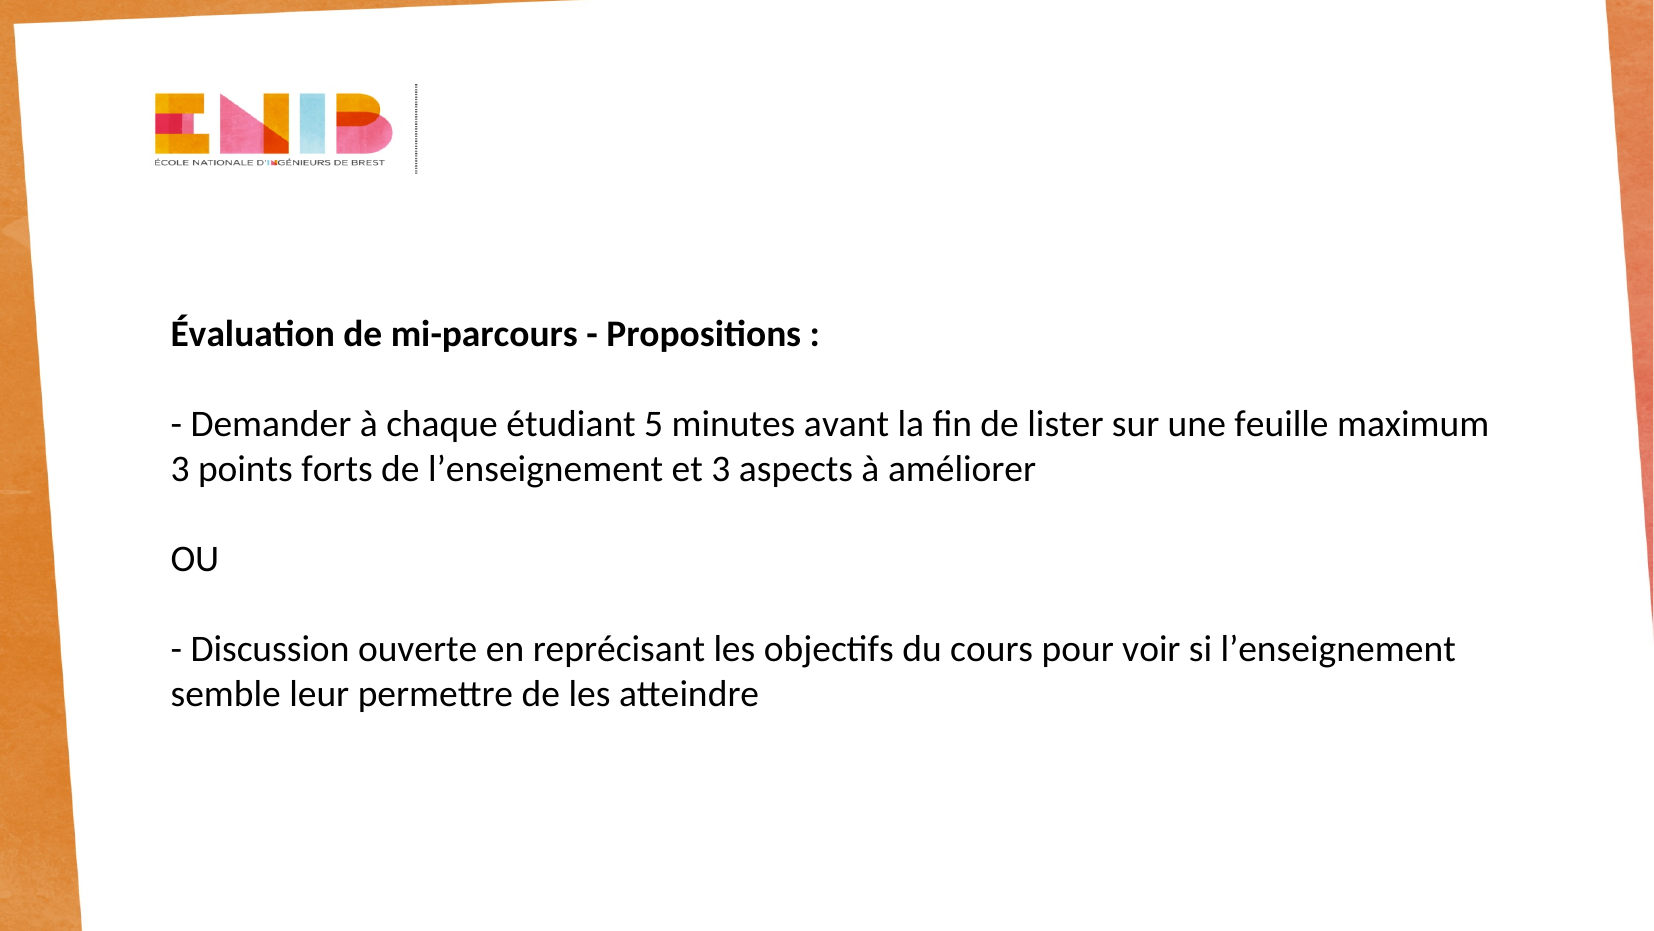

Évaluation de mi-parcours - Propositions :
- Demander à chaque étudiant 5 minutes avant la fin de lister sur une feuille maximum
3 points forts de l’enseignement et 3 aspects à améliorer
OU
- Discussion ouverte en reprécisant les objectifs du cours pour voir si l’enseignement
semble leur permettre de les atteindre